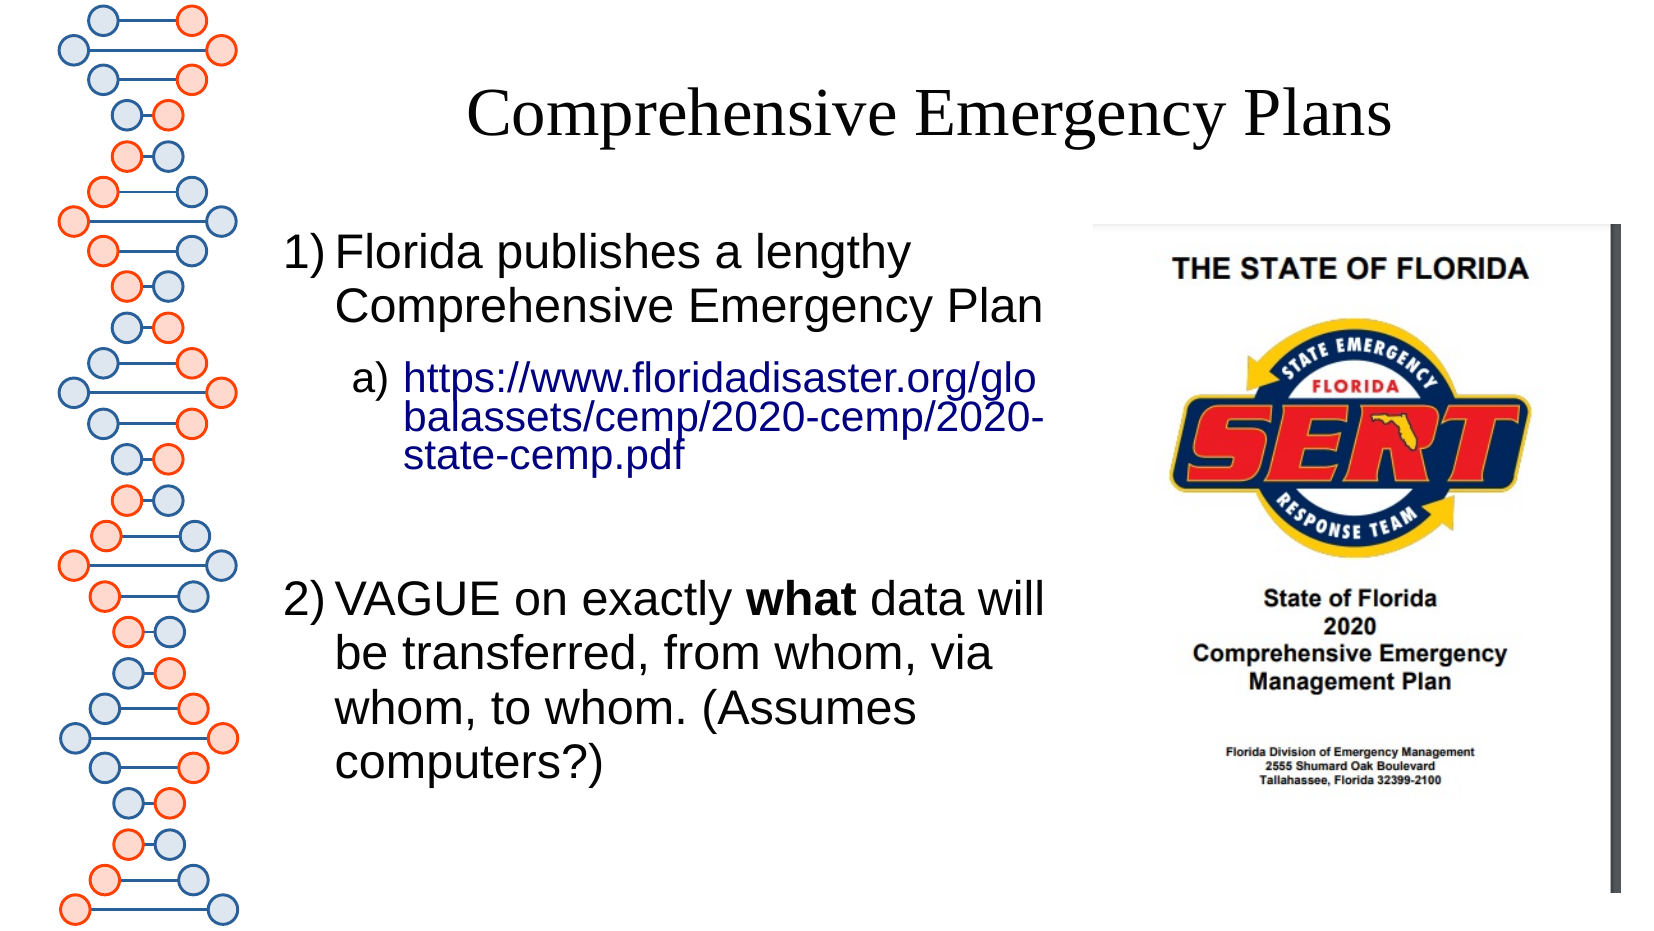

# Comprehensive Emergency Plans
Florida publishes a lengthy Comprehensive Emergency Plan
https://www.floridadisaster.org/globalassets/cemp/2020-cemp/2020-state-cemp.pdf
VAGUE on exactly what data will be transferred, from whom, via whom, to whom. (Assumes computers?)
16